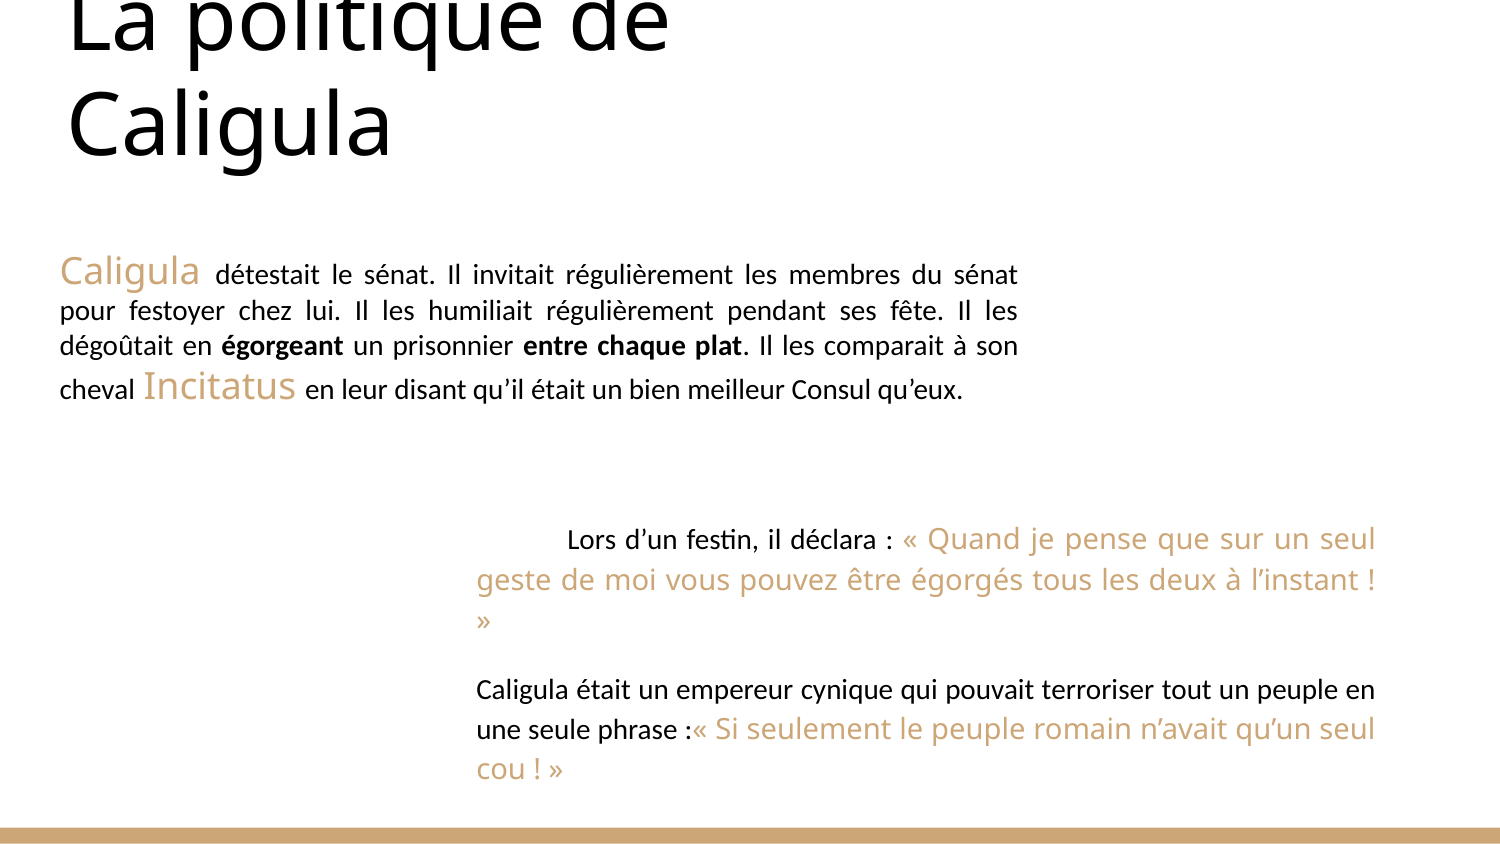

# La politique de Caligula
Caligula détestait le sénat. Il invitait régulièrement les membres du sénat pour festoyer chez lui. Il les humiliait régulièrement pendant ses fête. Il les dégoûtait en égorgeant un prisonnier entre chaque plat. Il les comparait à son cheval Incitatus en leur disant qu’il était un bien meilleur Consul qu’eux.
 Lors d’un festin, il déclara : « Quand je pense que sur un seul geste de moi vous pouvez être égorgés tous les deux à l’instant ! »
Caligula était un empereur cynique qui pouvait terroriser tout un peuple en une seule phrase :« Si seulement le peuple romain n’avait qu’un seul cou ! »